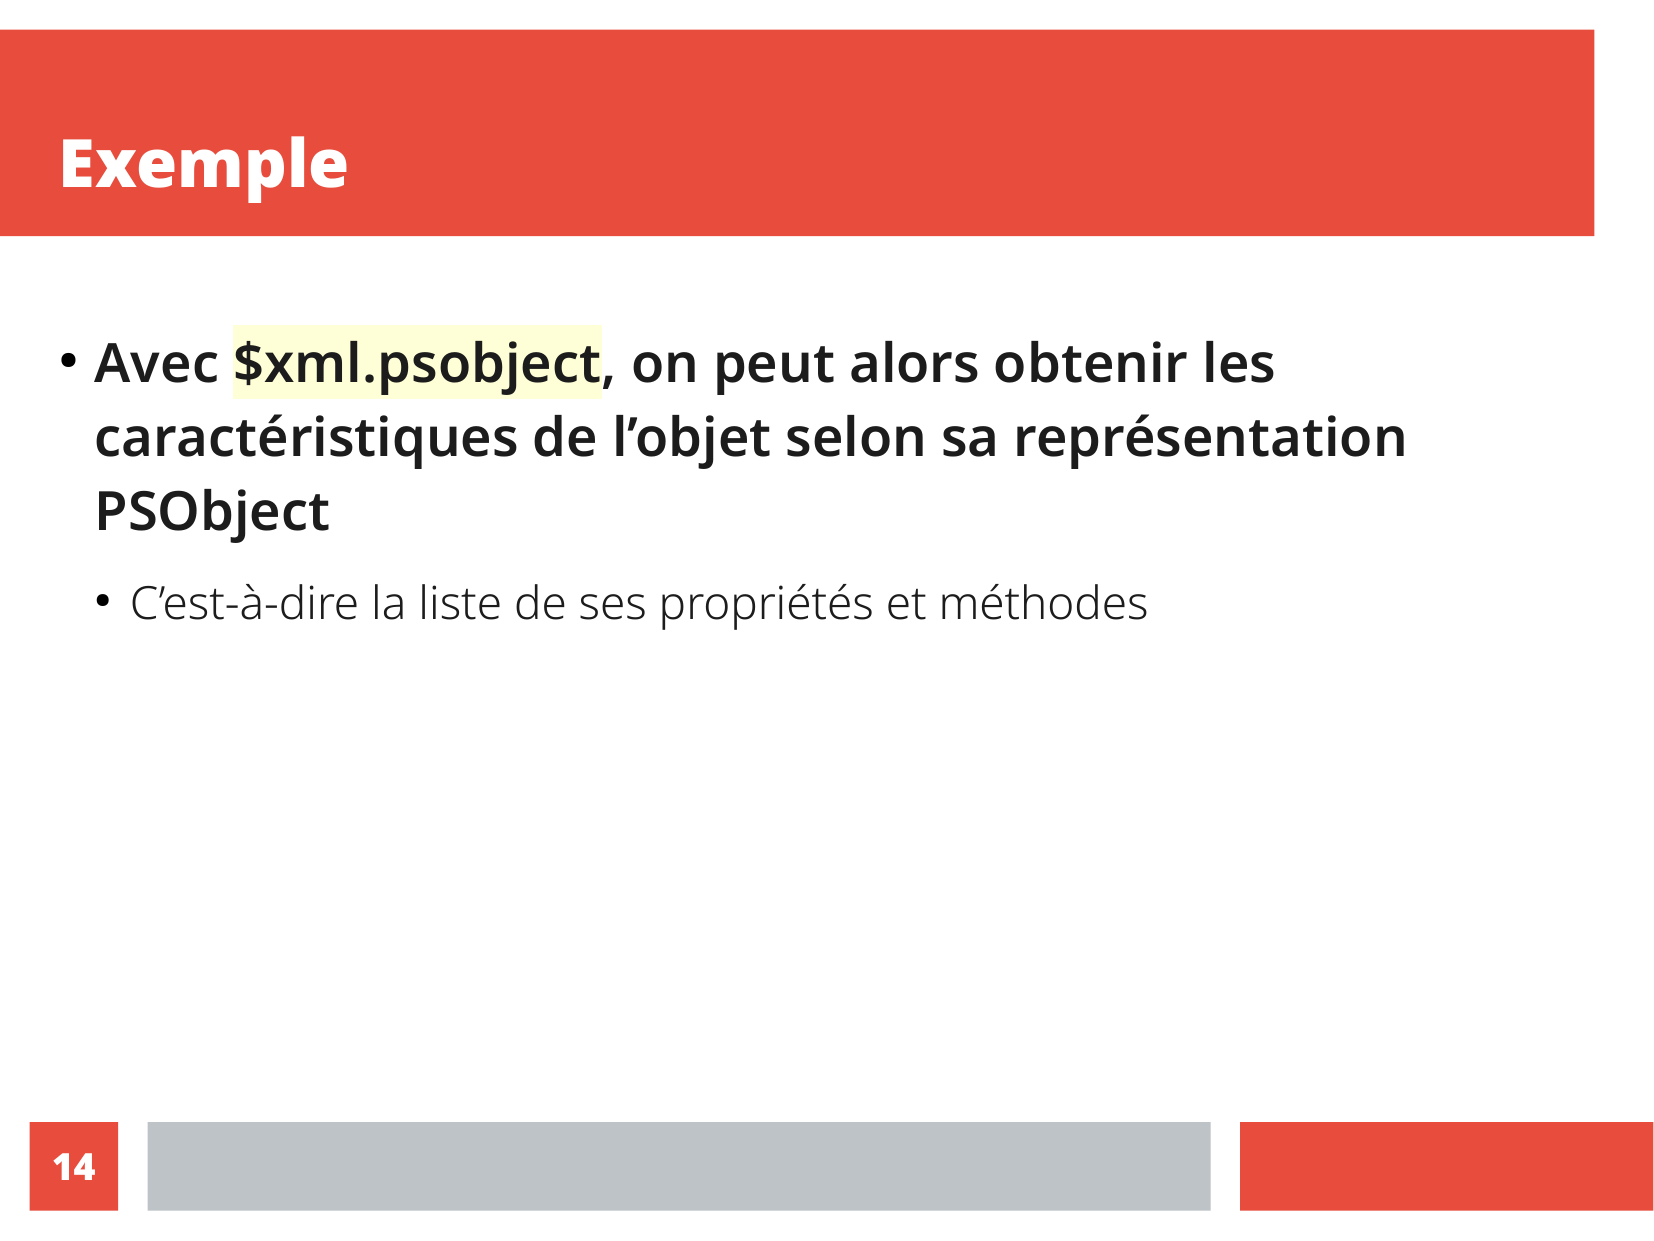

# Exemple
Avec $xml.psobject, on peut alors obtenir les caractéristiques de l’objet selon sa représentation PSObject
C’est-à-dire la liste de ses propriétés et méthodes
14